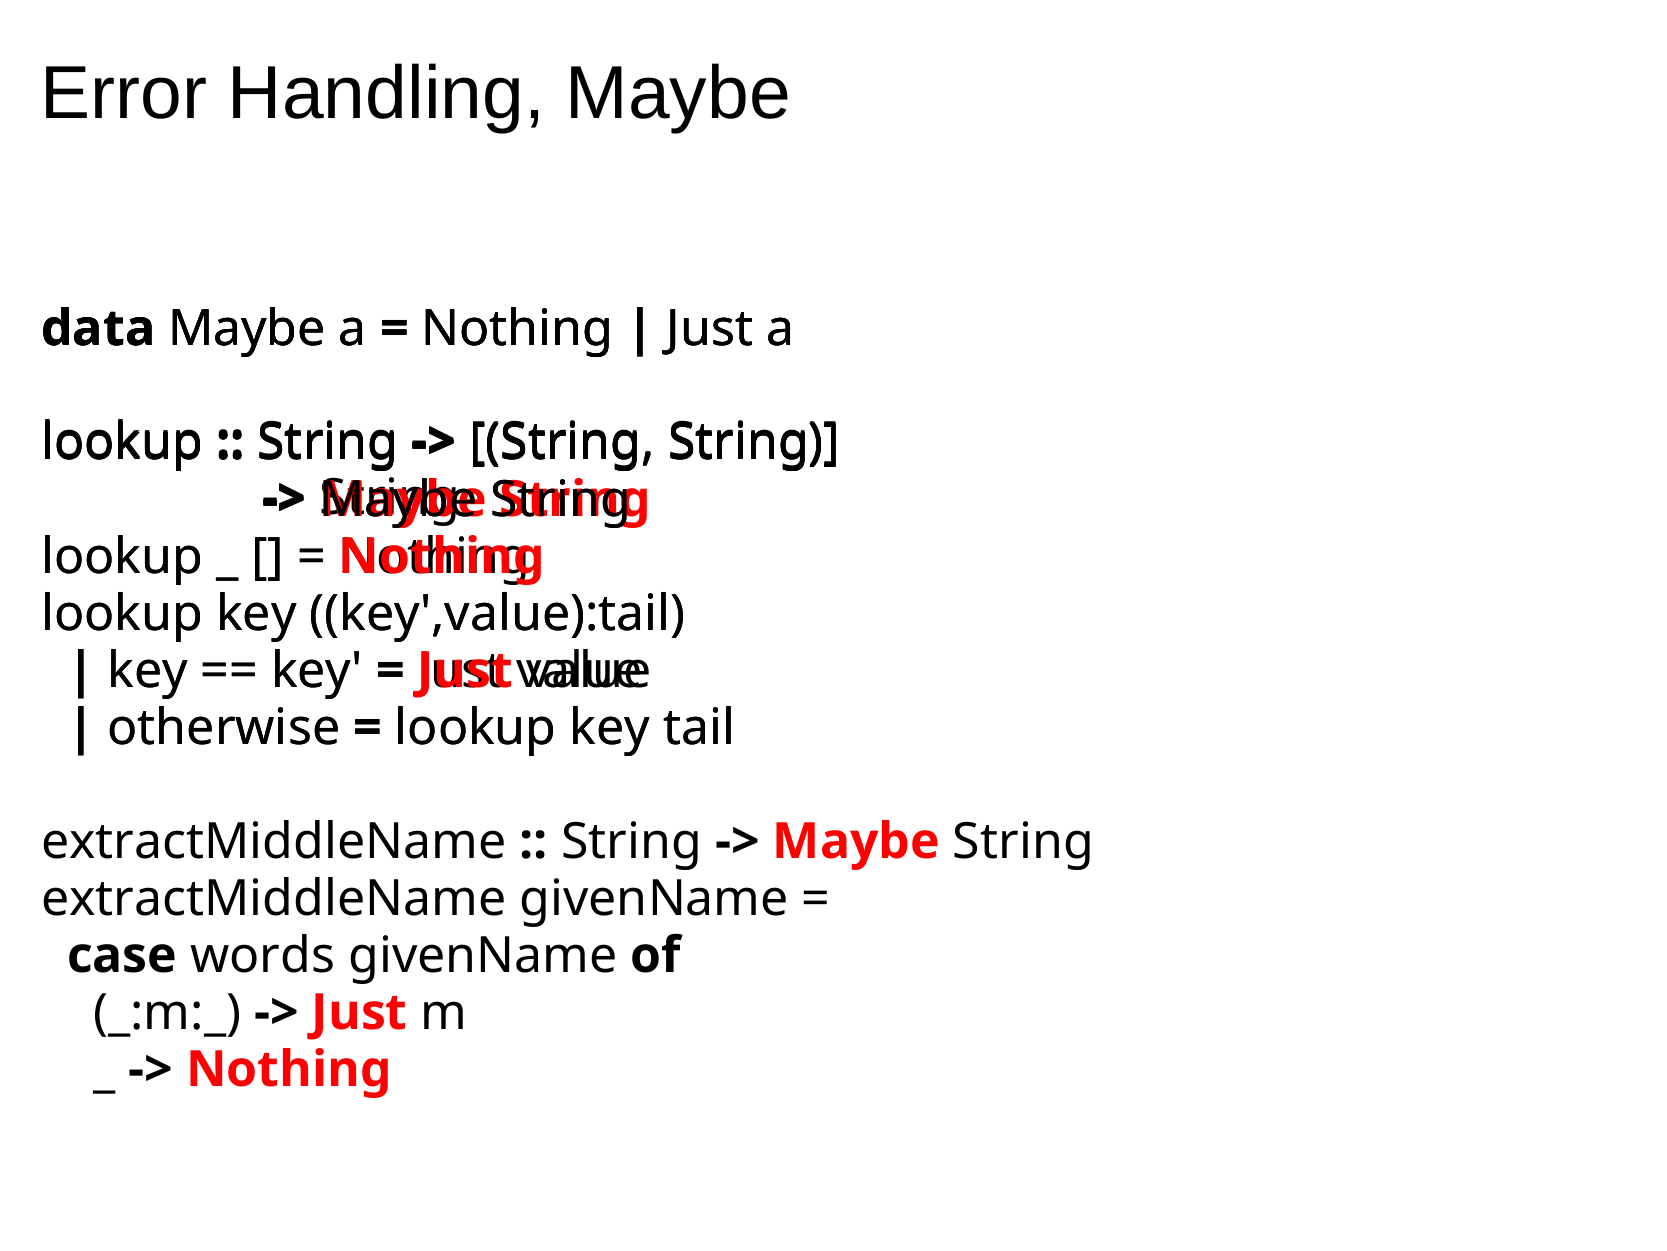

# Error Handling, Maybe
data Maybe a = Nothing | Just a
lookup :: String -> [(String, String)]
                 -> Maybe String
lookup _ [] = Nothing
lookup key ((key',value):tail)
  | key == key' = Just value
  | otherwise = lookup key tail
extractMiddleName :: String -> Maybe String
extractMiddleName givenName =
  case words givenName of
    (_:m:_) -> Just m
    _ -> Nothing
data Maybe a = Nothing | Just a
lookup :: String -> [(String, String)]
                 -> Maybe String
data Maybe a = Nothing | Just a
lookup :: String -> [(String, String)]
                 -> Maybe String
lookup _ [] = Nothing
lookup key ((key',value):tail)
  | key == key' = Just value
  | otherwise = lookup key tail
lookup :: String -> [(String, String)]
                 -> String